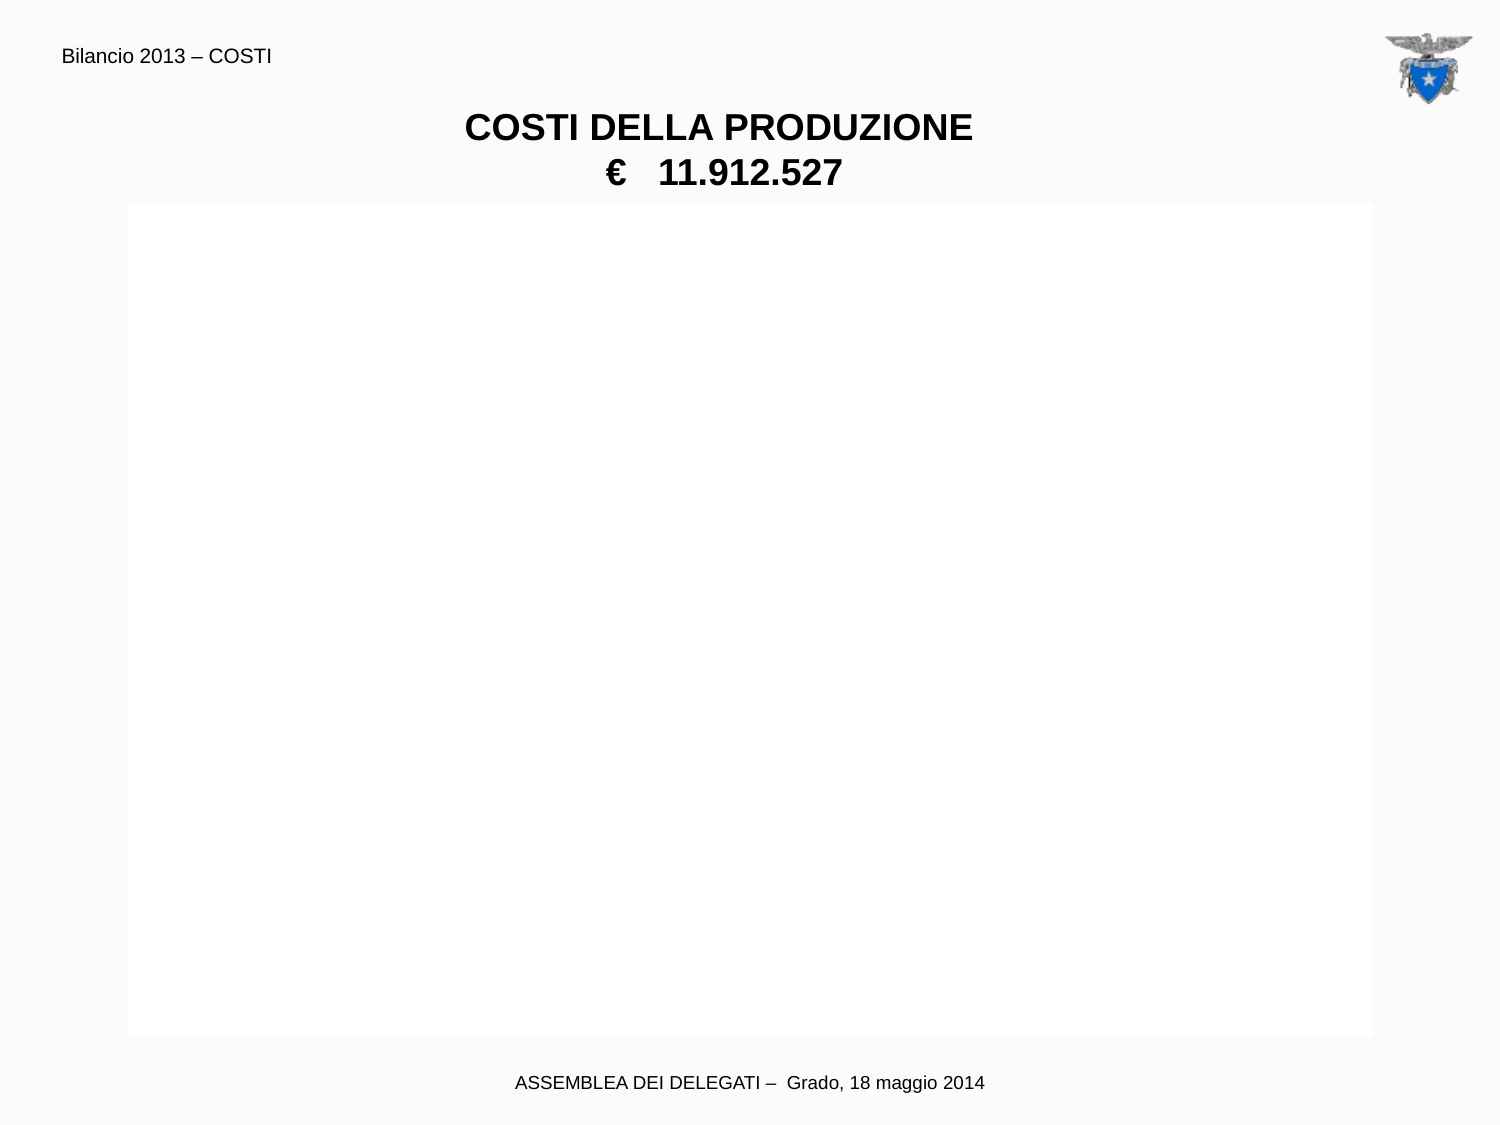

Bilancio 2013 – COSTI
COSTI DELLA PRODUZIONE
€ 11.912.527
### Chart
| Category | | | | | |
|---|---|---|---|---|---|ASSEMBLEA DEI DELEGATI – Grado, 18 maggio 2014